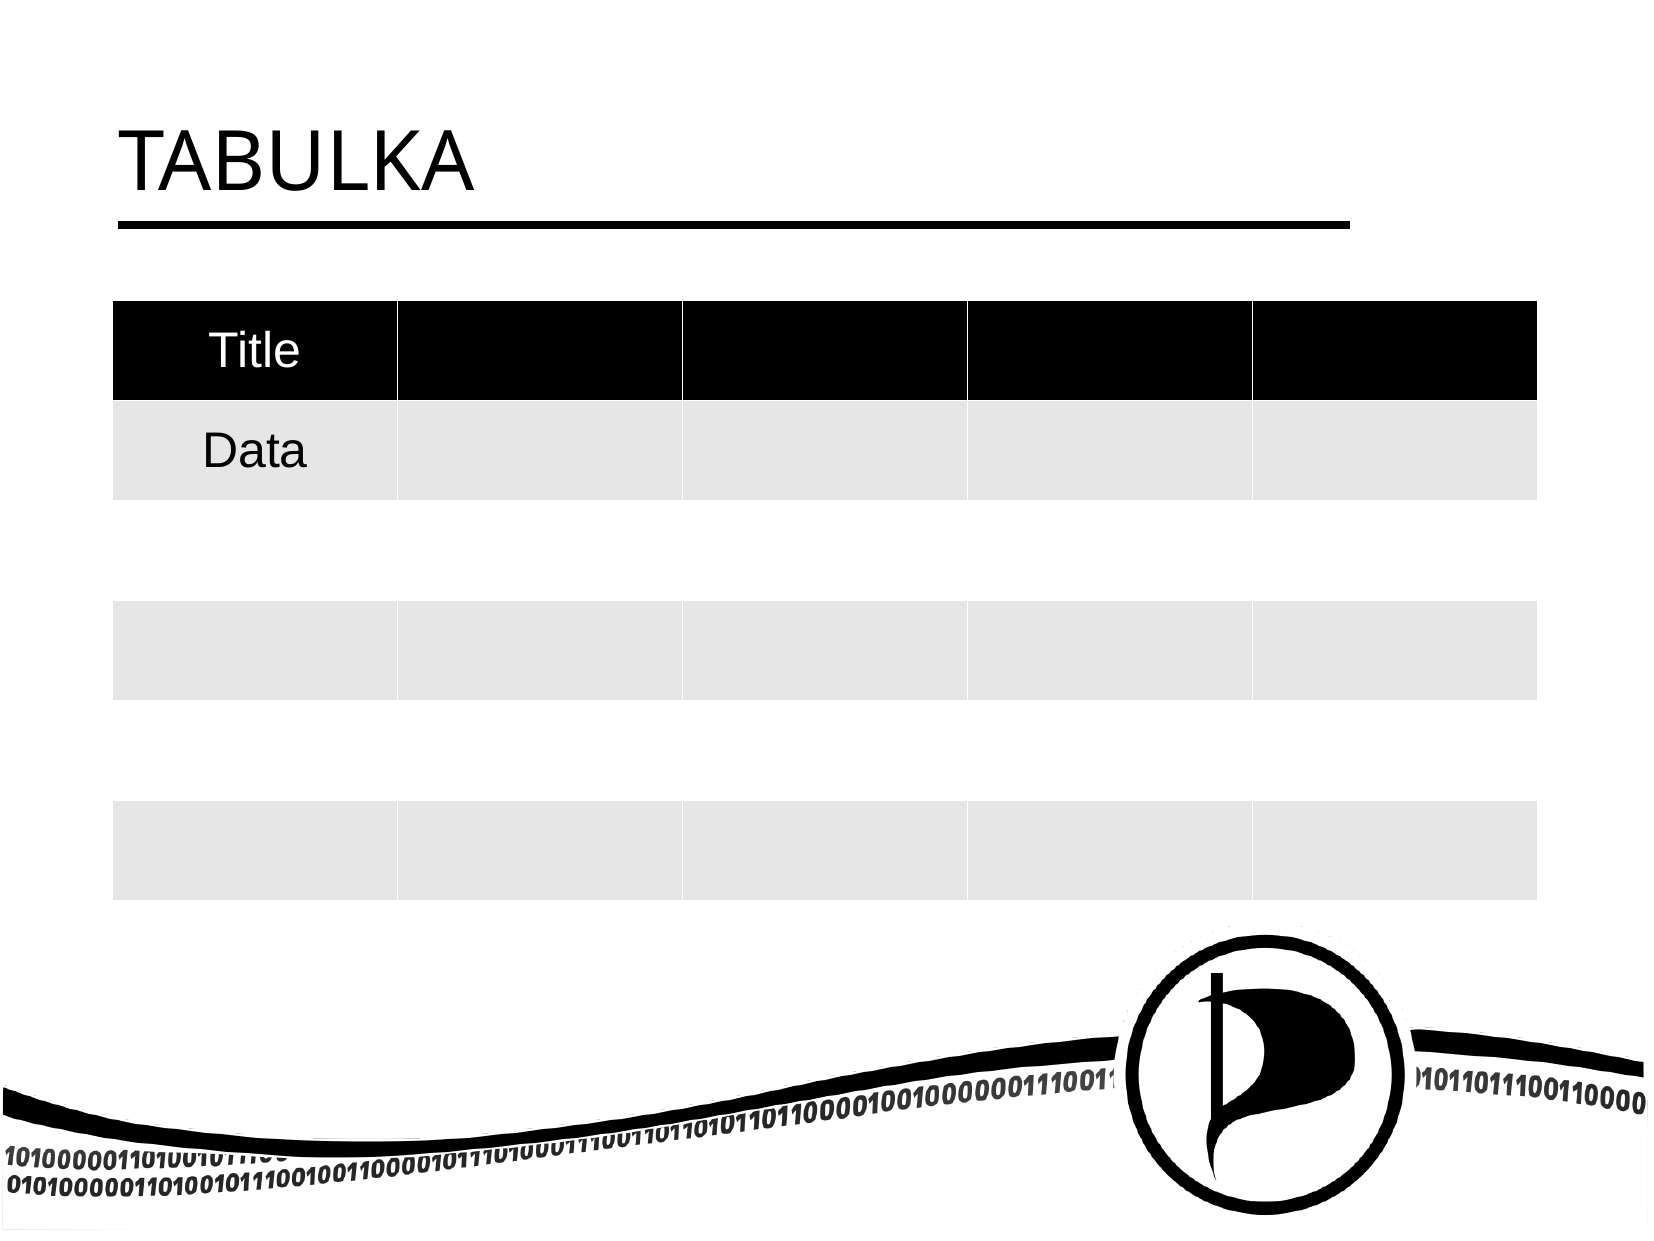

# TABULKA
| Title | | | | |
| --- | --- | --- | --- | --- |
| Data | | | | |
| | | | | |
| | | | | |
| | | | | |
| | | | | |